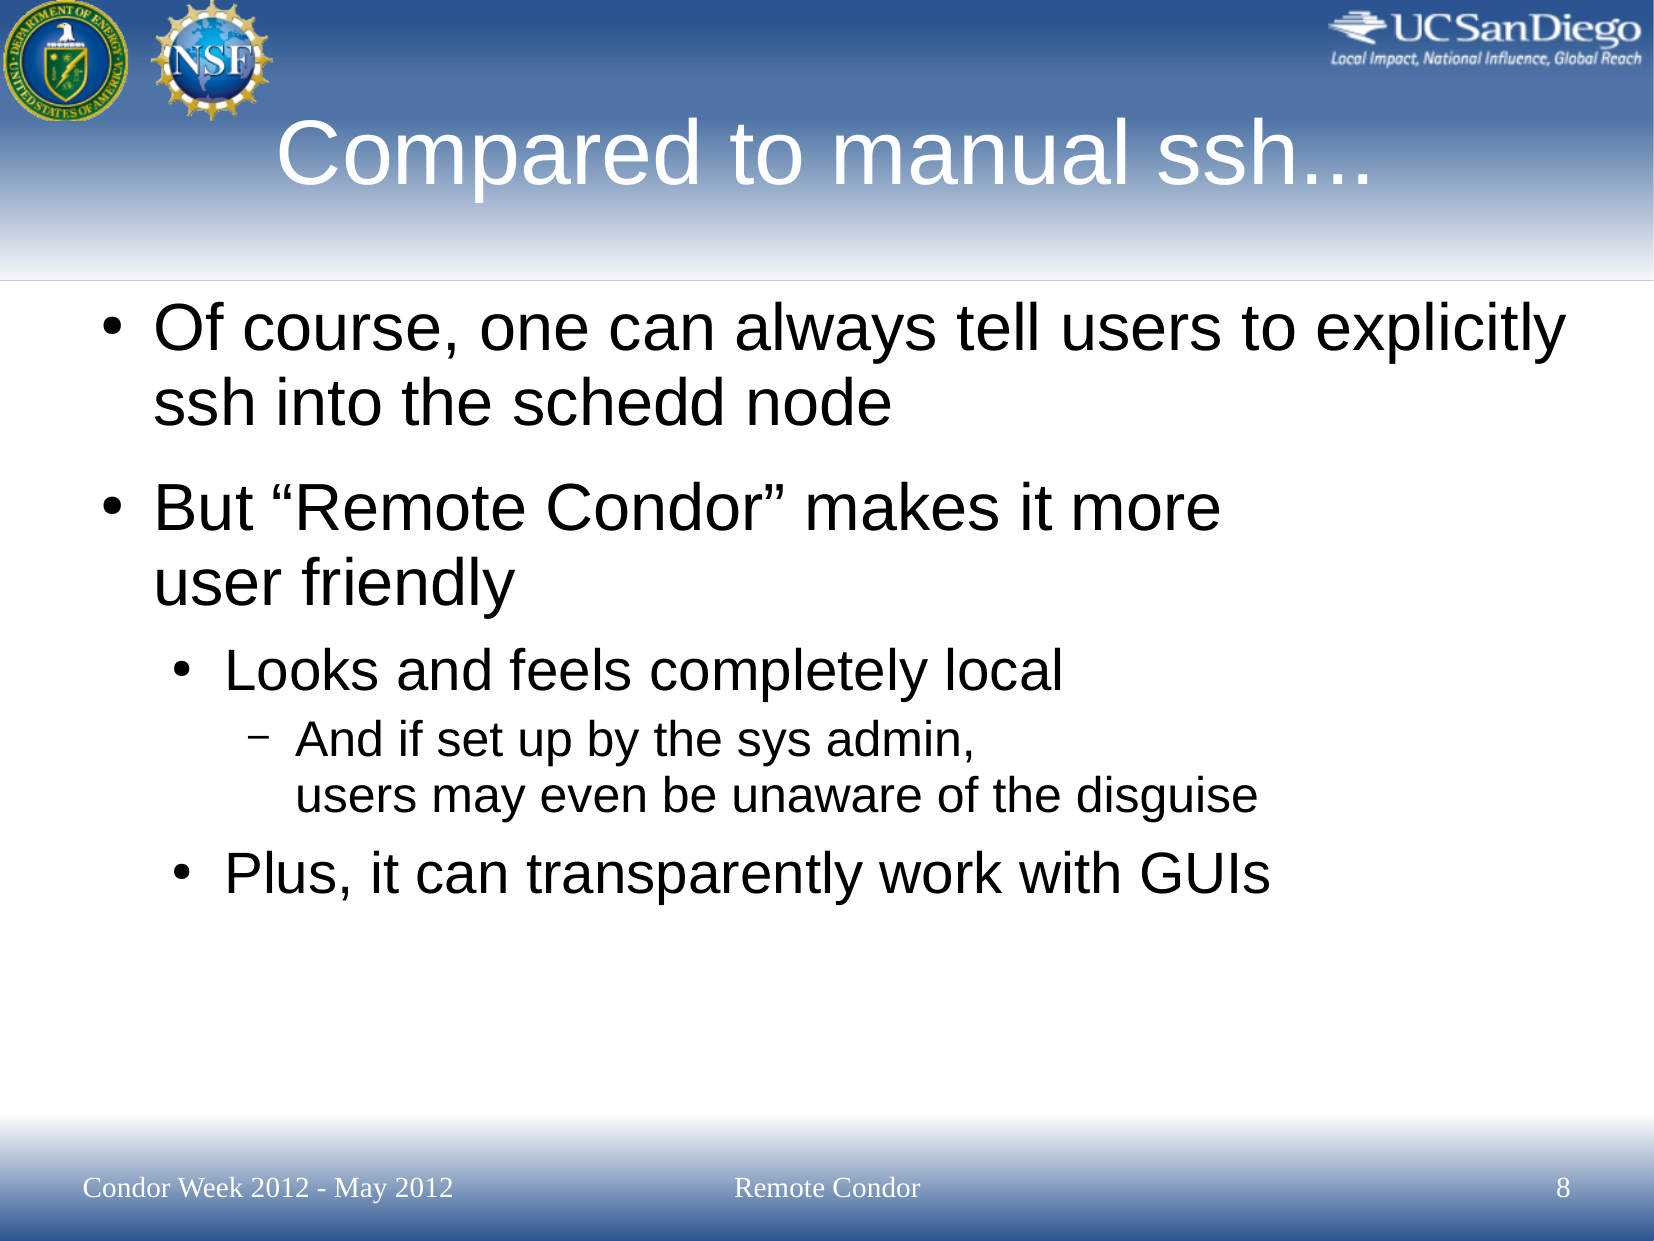

# Compared to manual ssh...
Of course, one can always tell users to explicitly ssh into the schedd node
But “Remote Condor” makes it more
user friendly
Looks and feels completely local
And if set up by the sys admin,
users may even be unaware of the disguise
Plus, it can transparently work with GUIs
Condor Week 2012 - May 2012
Remote Condor
8